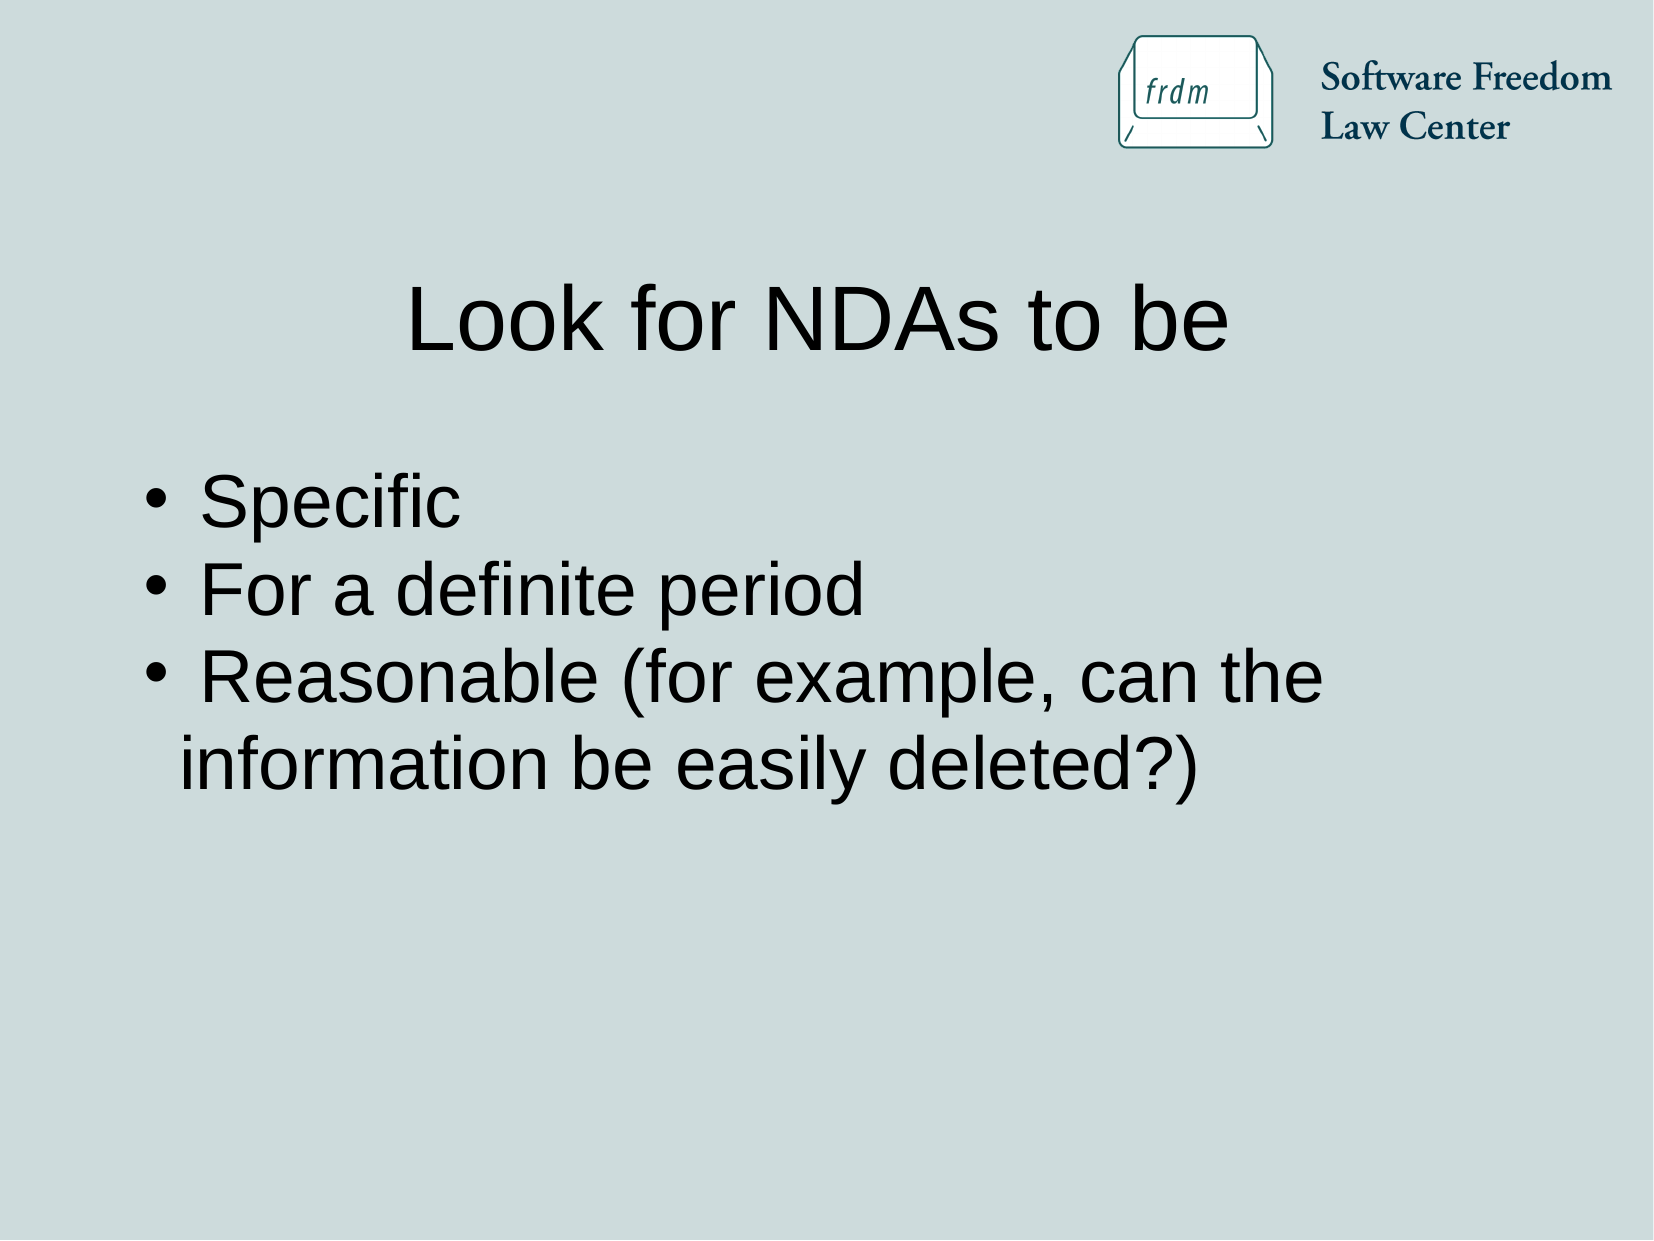

# Look for NDAs to be
 Specific
 For a definite period
 Reasonable (for example, can the information be easily deleted?)